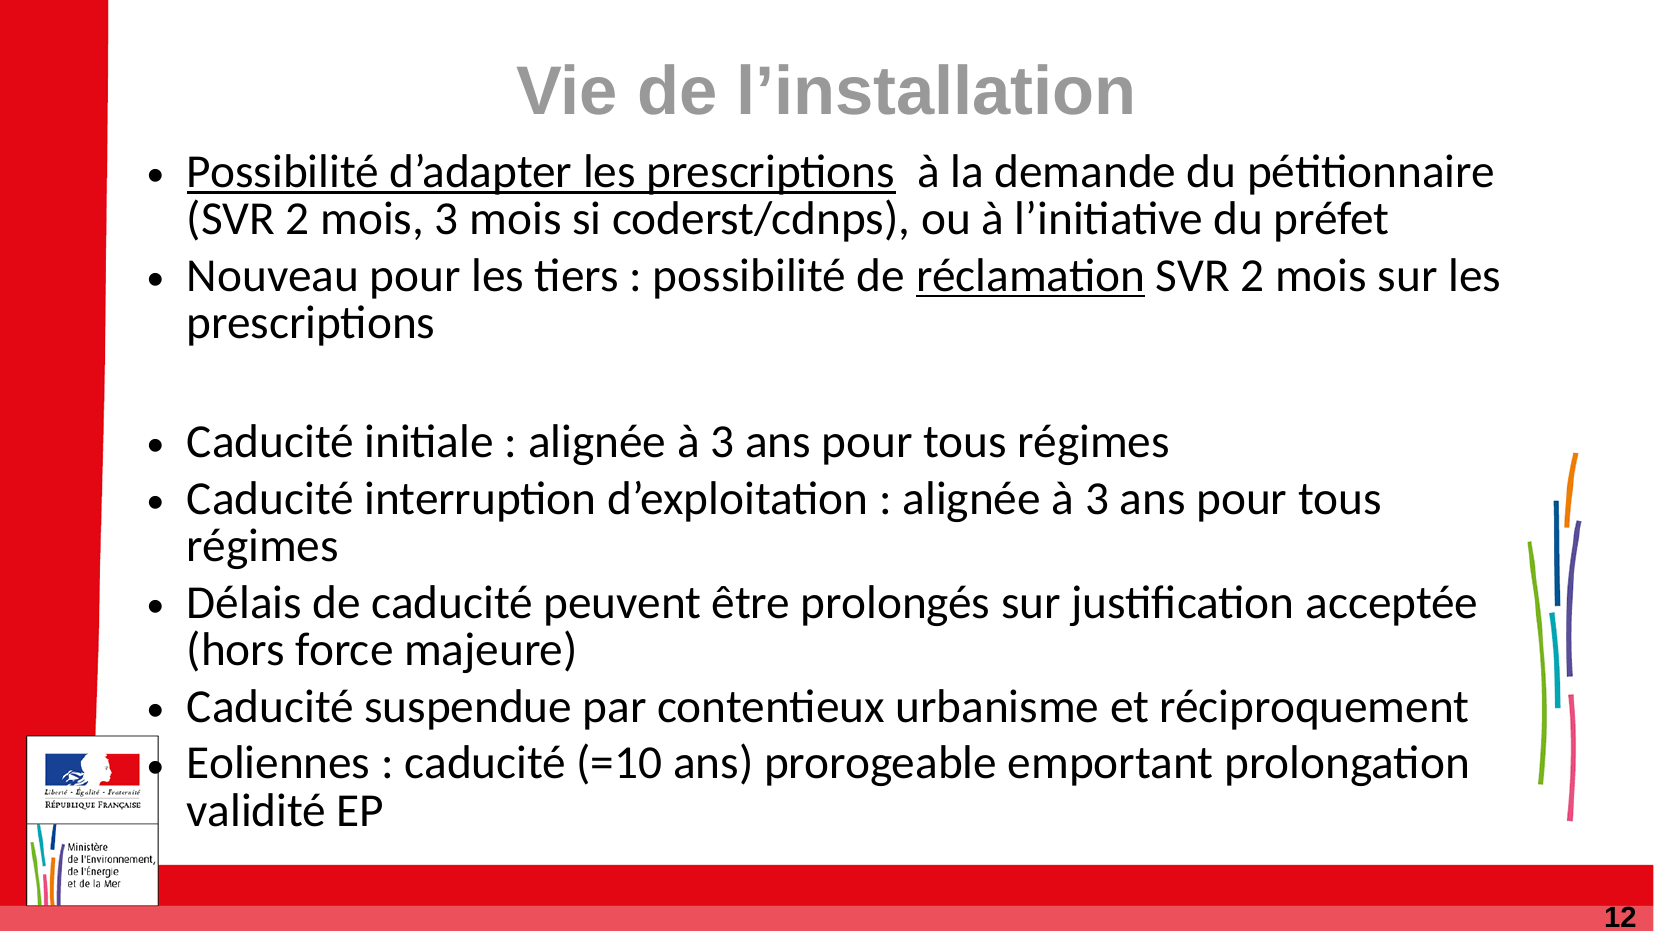

# Vie de l’installation
Possibilité d’adapter les prescriptions à la demande du pétitionnaire (SVR 2 mois, 3 mois si coderst/cdnps), ou à l’initiative du préfet
Nouveau pour les tiers : possibilité de réclamation SVR 2 mois sur les prescriptions
Caducité initiale : alignée à 3 ans pour tous régimes
Caducité interruption d’exploitation : alignée à 3 ans pour tous régimes
Délais de caducité peuvent être prolongés sur justification acceptée (hors force majeure)
Caducité suspendue par contentieux urbanisme et réciproquement
Eoliennes : caducité (=10 ans) prorogeable emportant prolongation validité EP
12